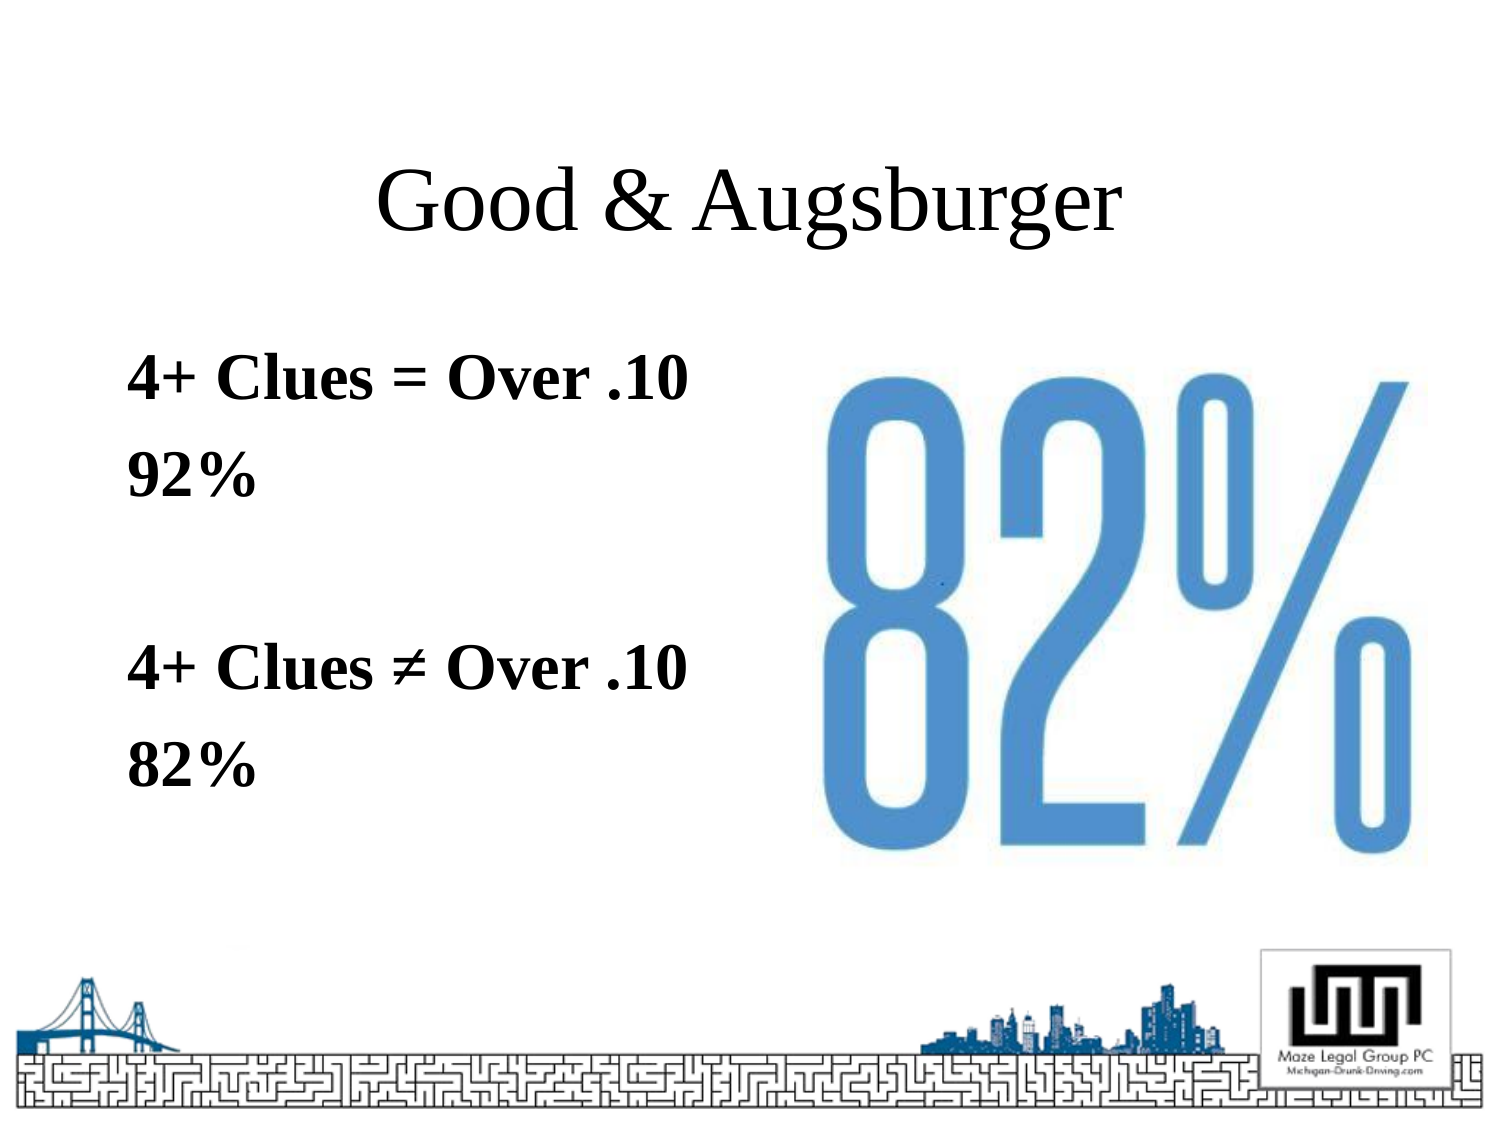

# Good & Augsburger
4+ Clues = Over .10
92%
4+ Clues ≠ Over .10
82%